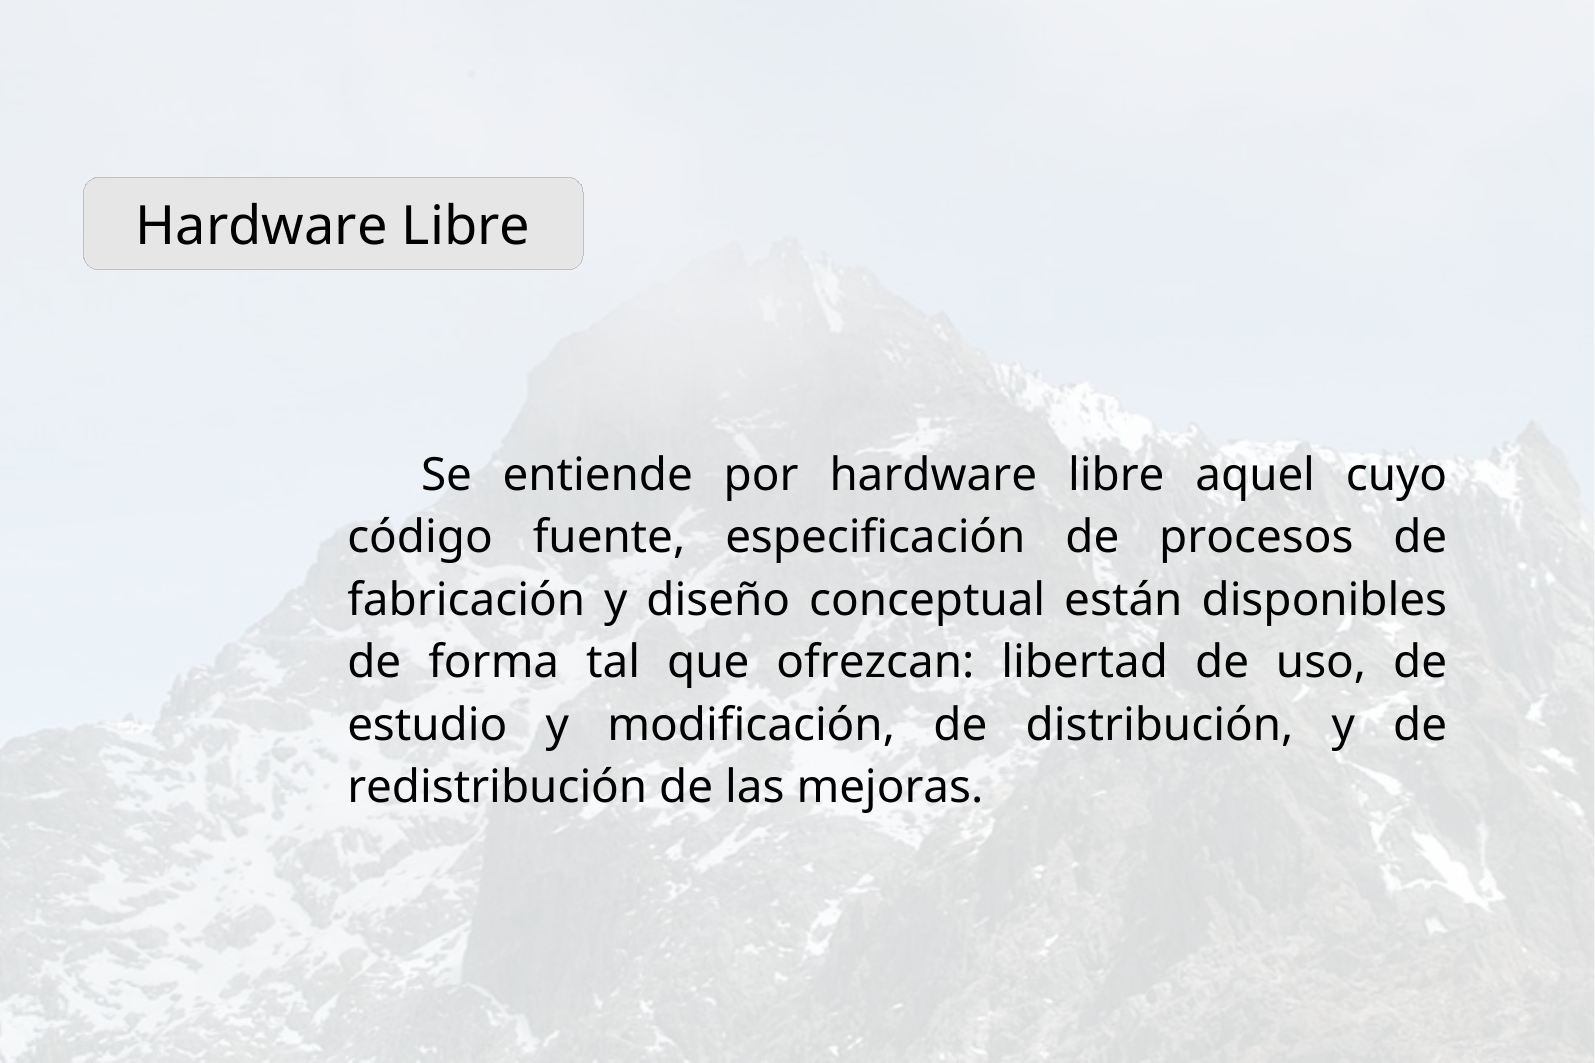

Hardware Libre
	Se entiende por hardware libre aquel cuyo código fuente, especificación de procesos de fabricación y diseño conceptual están disponibles de forma tal que ofrezcan: libertad de uso, de estudio y modificación, de distribución, y de redistribución de las mejoras.